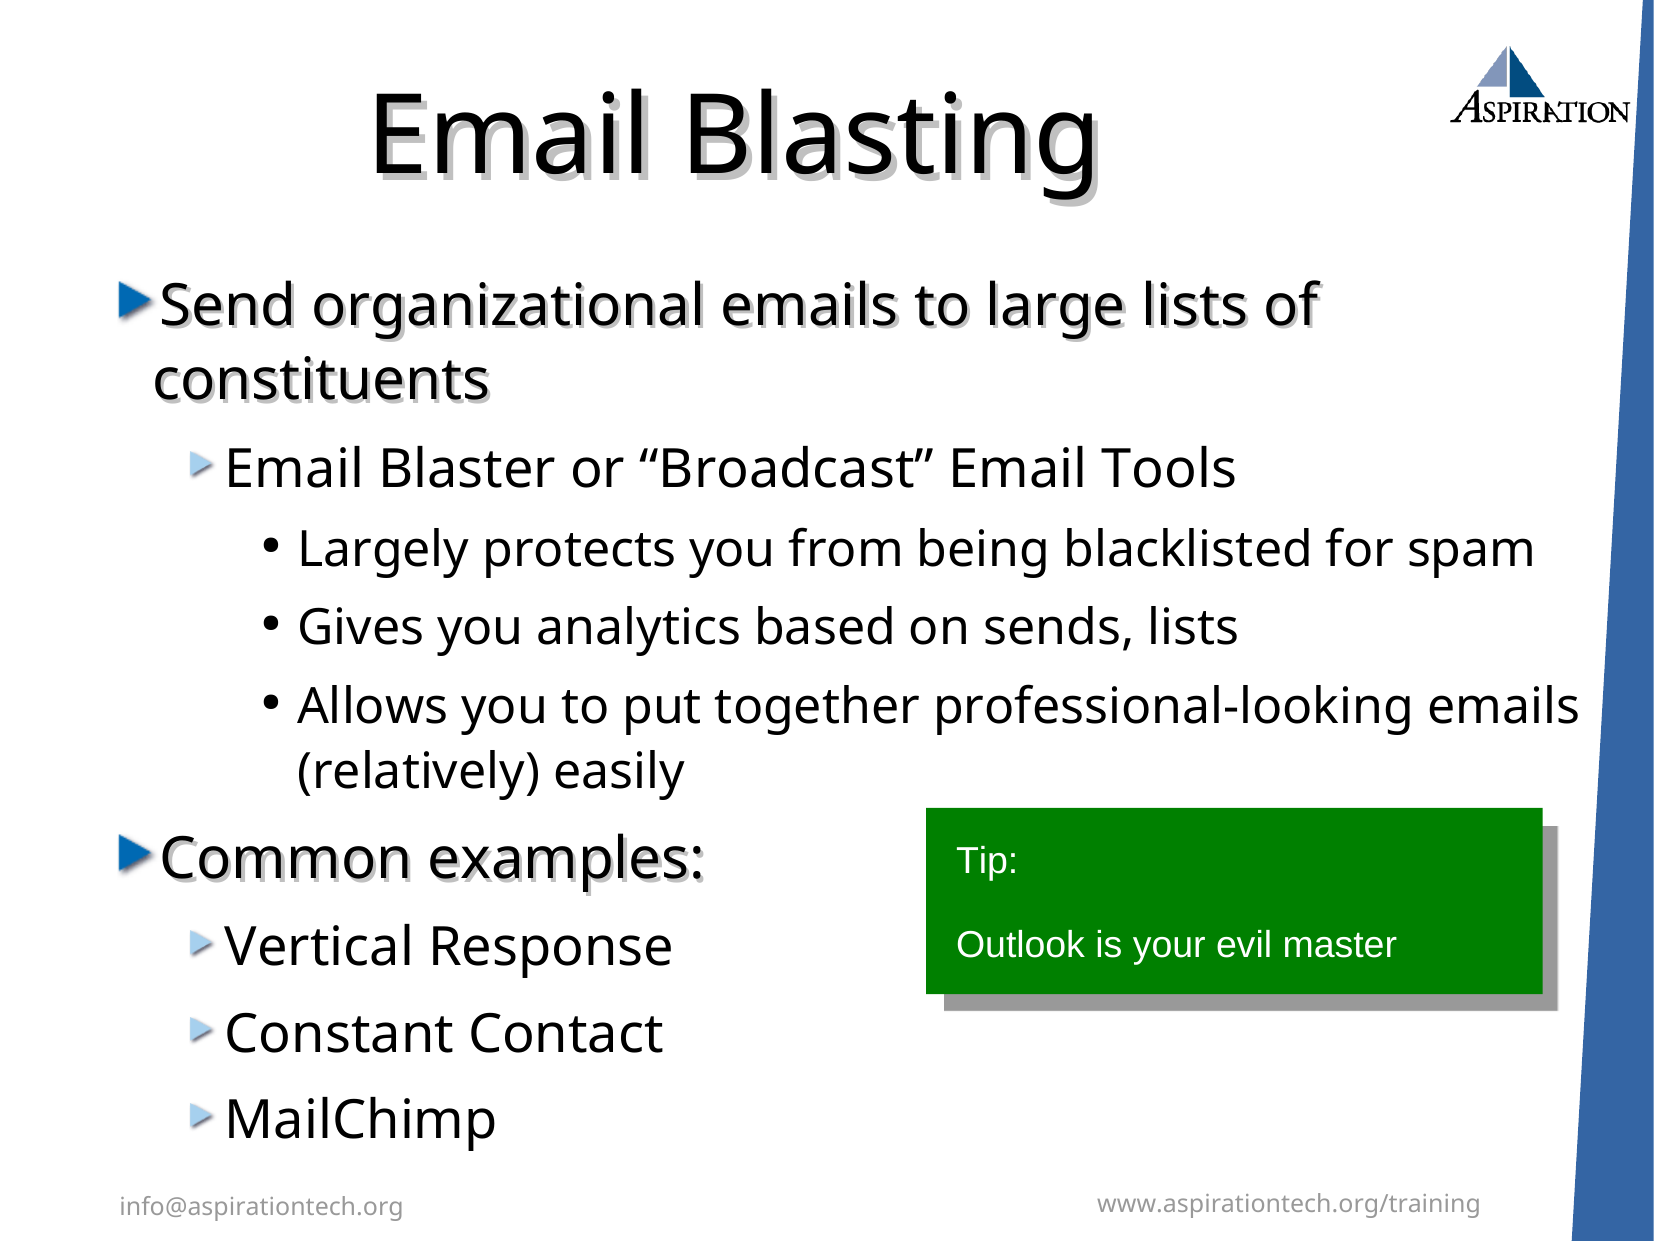

# Email Blasting
Send organizational emails to large lists of constituents
Email Blaster or “Broadcast” Email Tools
Largely protects you from being blacklisted for spam
Gives you analytics based on sends, lists
Allows you to put together professional-looking emails (relatively) easily
Common examples:
Vertical Response
Constant Contact
MailChimp
Tip:
Outlook is your evil master